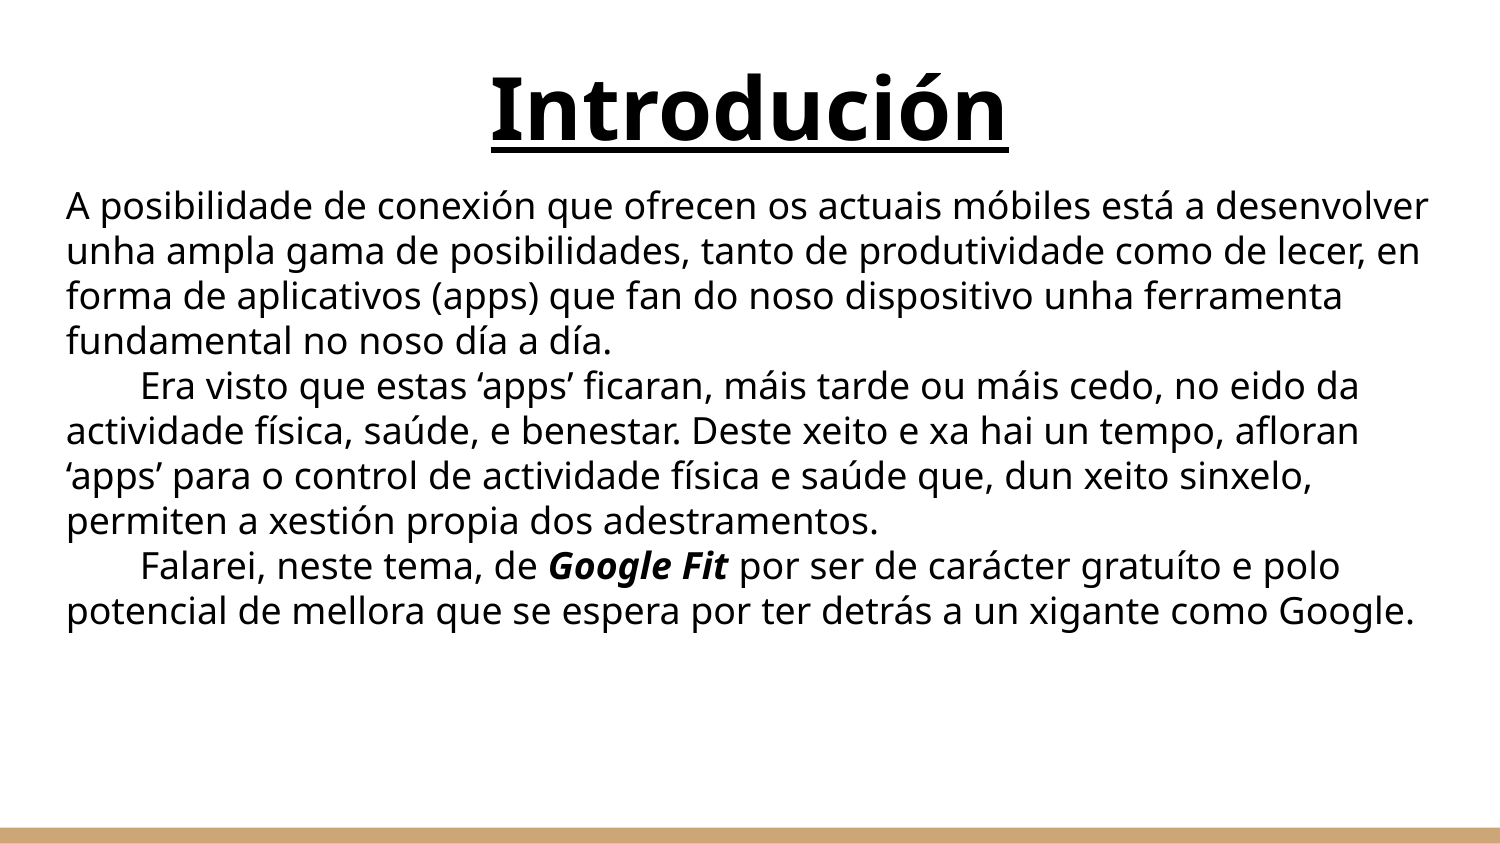

Introdución
A posibilidade de conexión que ofrecen os actuais móbiles está a desenvolver unha ampla gama de posibilidades, tanto de produtividade como de lecer, en forma de aplicativos (apps) que fan do noso dispositivo unha ferramenta fundamental no noso día a día.
	Era visto que estas ‘apps’ ficaran, máis tarde ou máis cedo, no eido da actividade física, saúde, e benestar. Deste xeito e xa hai un tempo, afloran ‘apps’ para o control de actividade física e saúde que, dun xeito sinxelo, permiten a xestión propia dos adestramentos.
	Falarei, neste tema, de Google Fit por ser de carácter gratuíto e polo potencial de mellora que se espera por ter detrás a un xigante como Google.